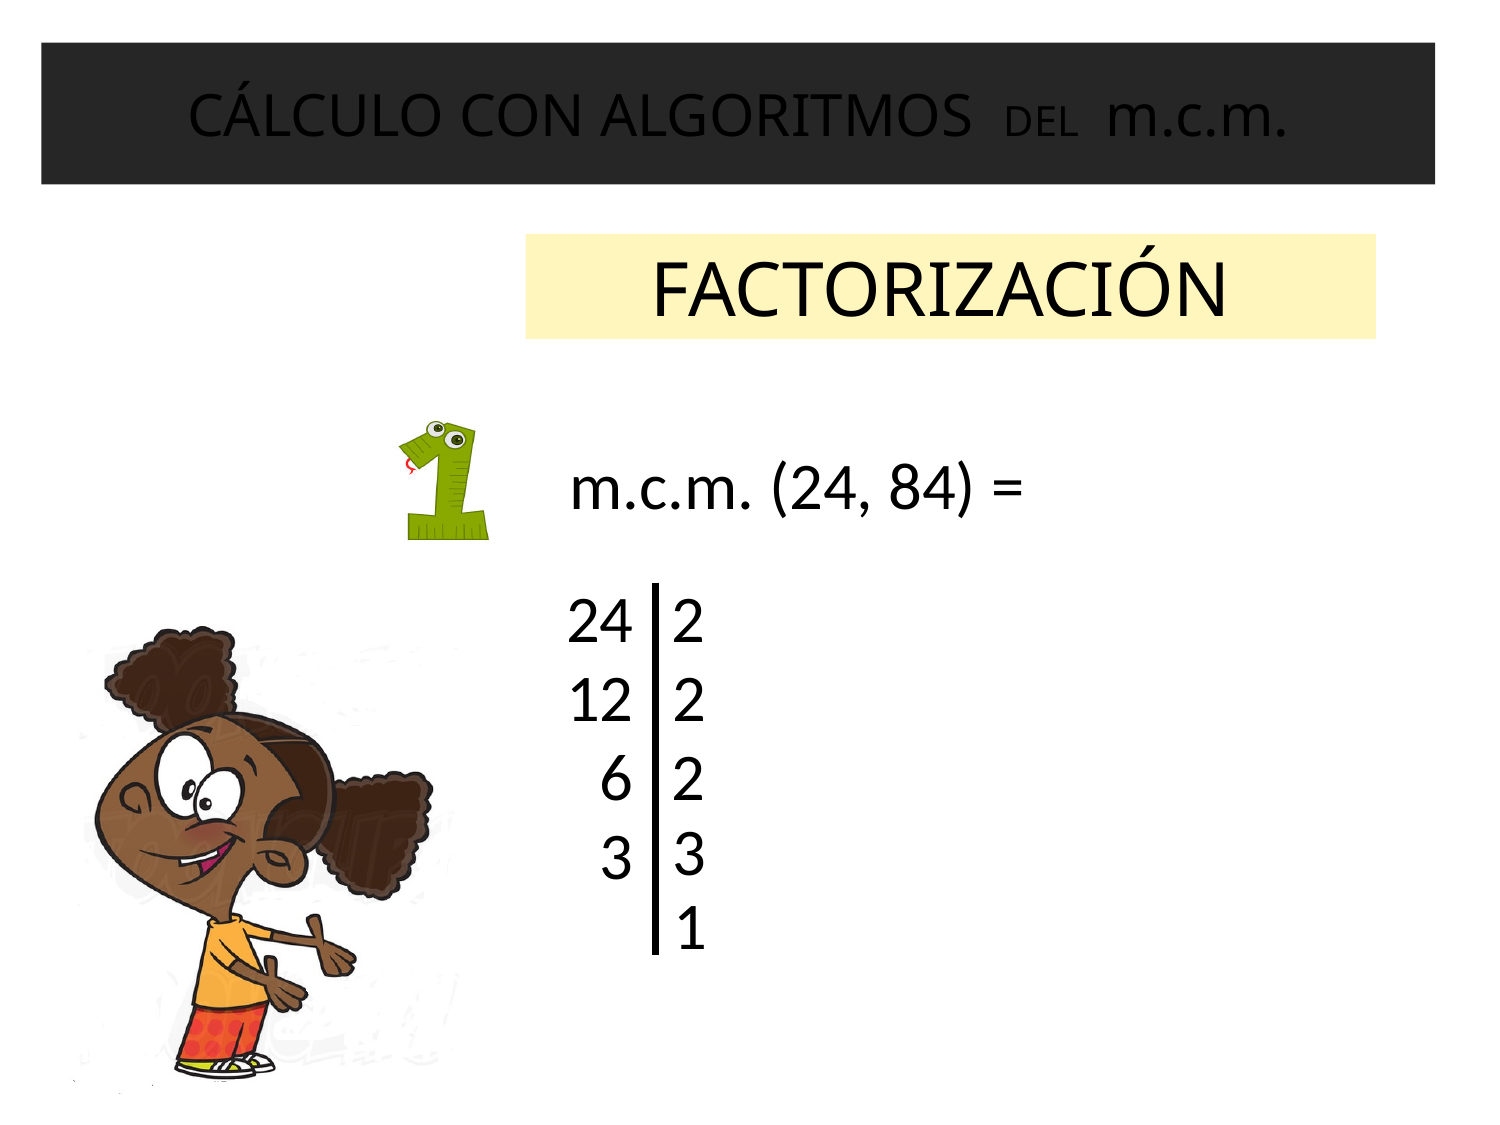

CÁLCULO CON ALGORITMOS DEL m.c.m.
FACTORIZACIÓN
m.c.m. (24, 84) =
24
2
12
2
6
2
3
3
1